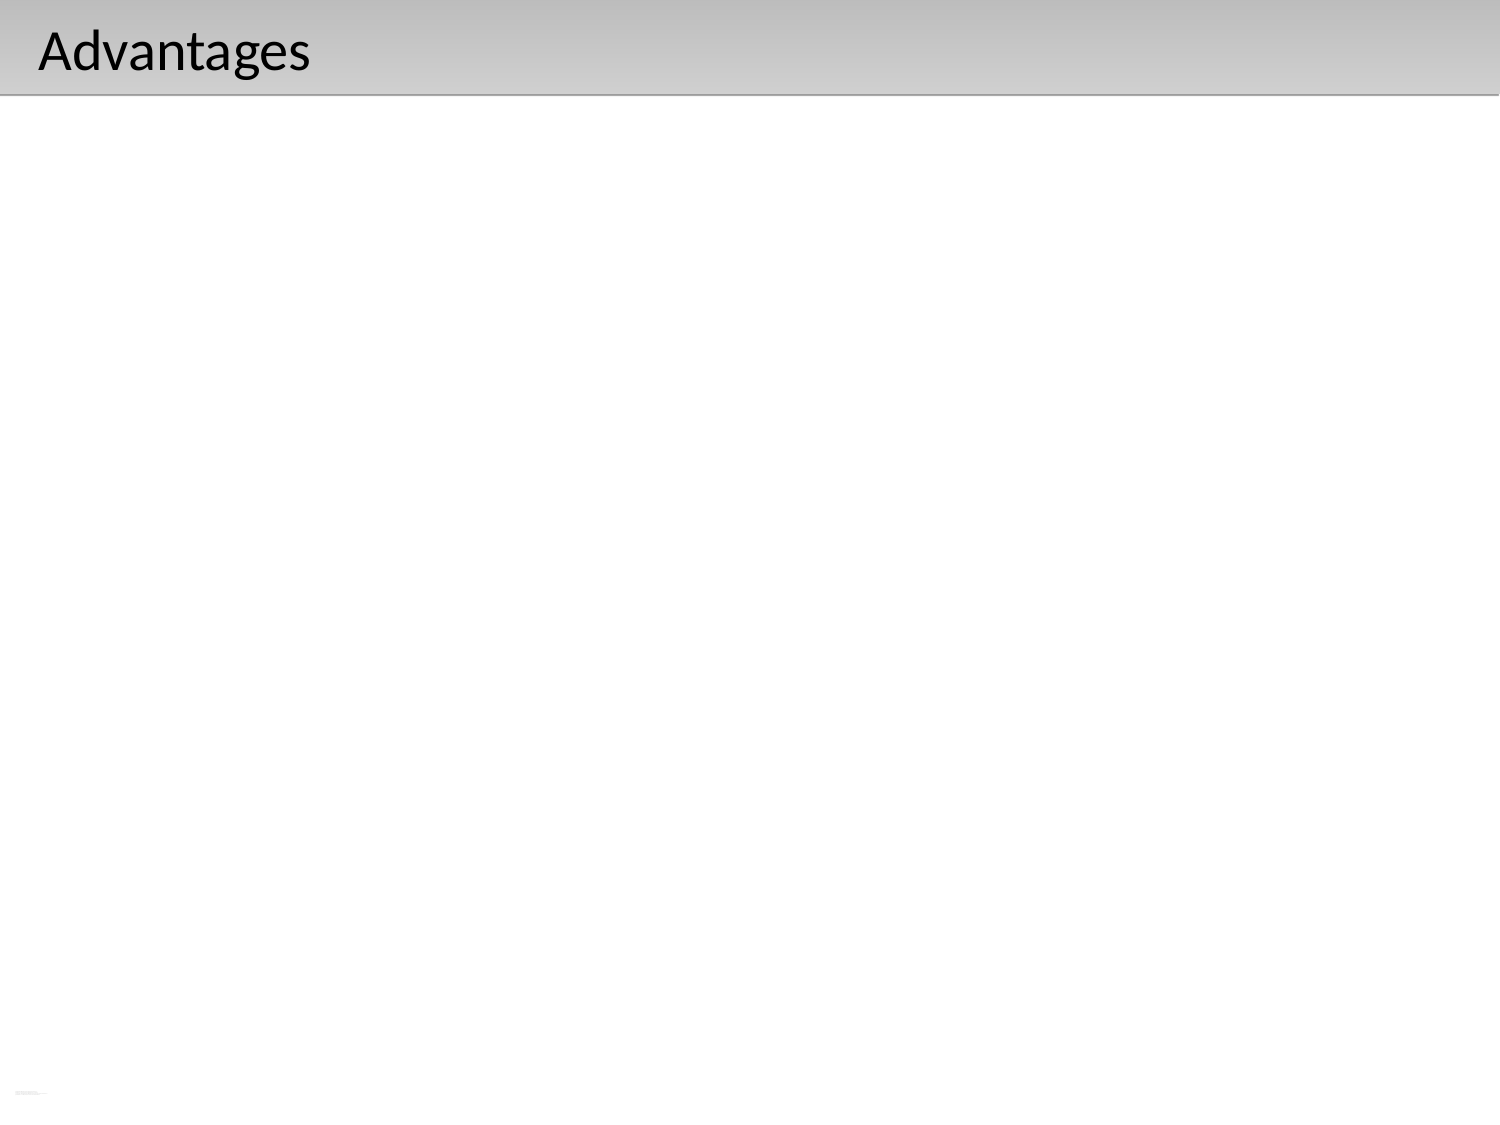

# Advantages
Precisely control one cell type while leaving the others unaltered (Genetically targeted to a specific group of neurons)
Select activation of neuronal pathways (as opposed to electrical stimulation which activates many neuronal pathways)
Fast temporal resolution: Millisecond scale precision to keep pace with the known dynamics of the targeted neural events such as action potentials and synaptic currents
Can be operative within intact systems including freely moving animals. Can directly correlate neural activity in vitro with behaviour